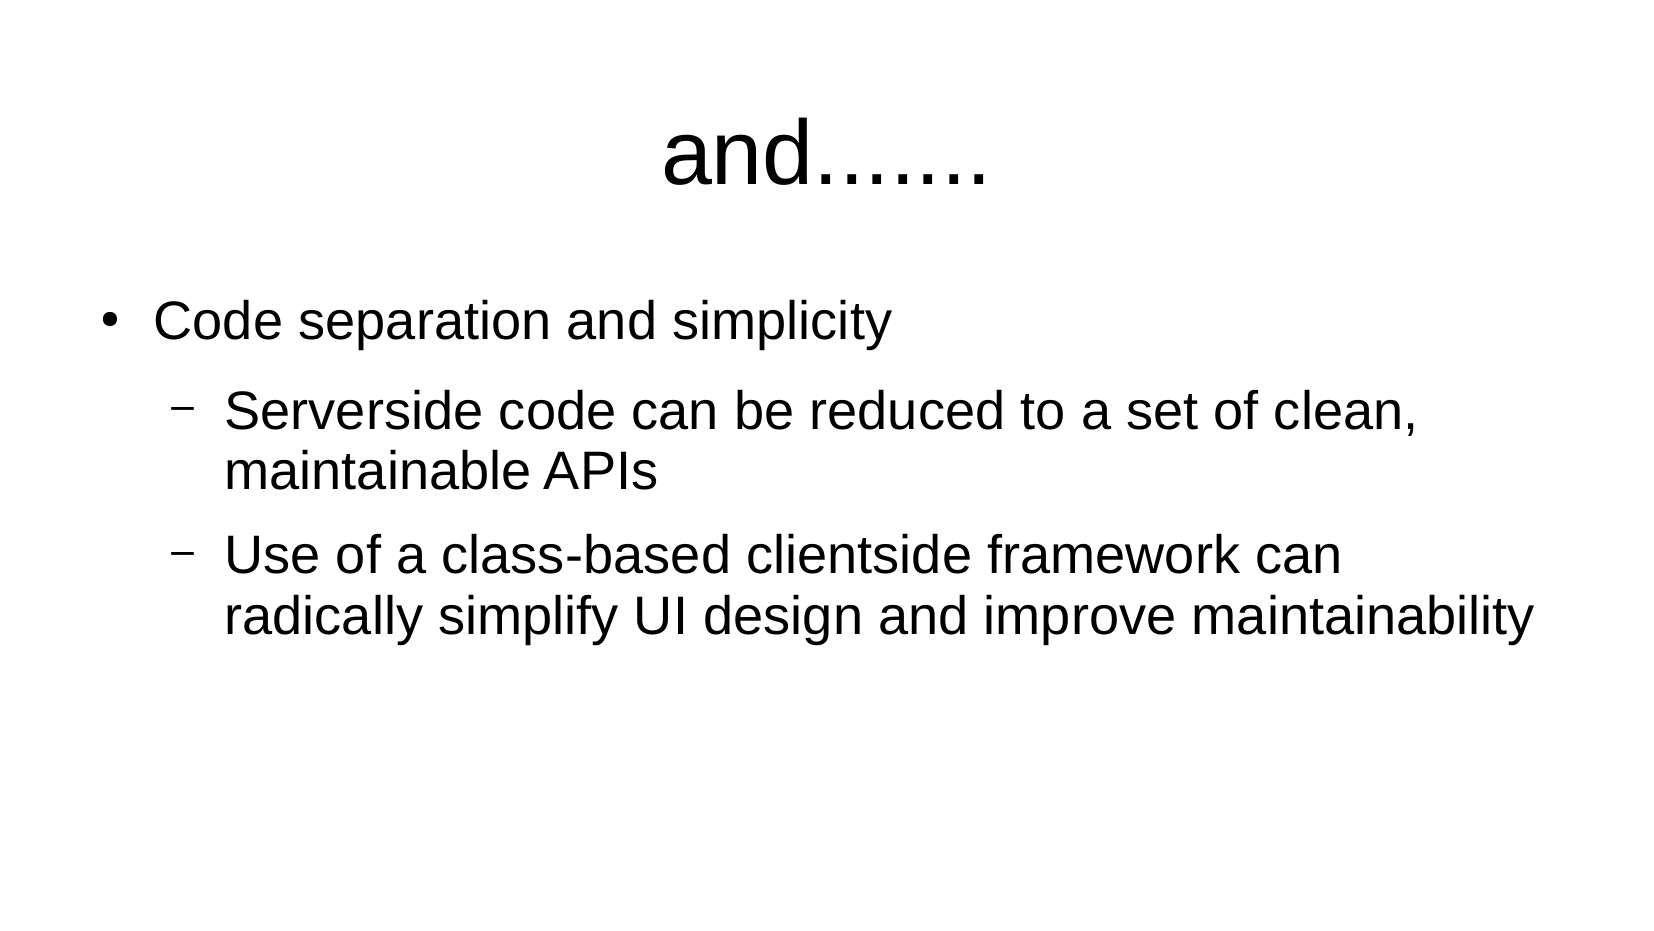

# and.......
Code separation and simplicity
Serverside code can be reduced to a set of clean, maintainable APIs
Use of a class-based clientside framework can radically simplify UI design and improve maintainability